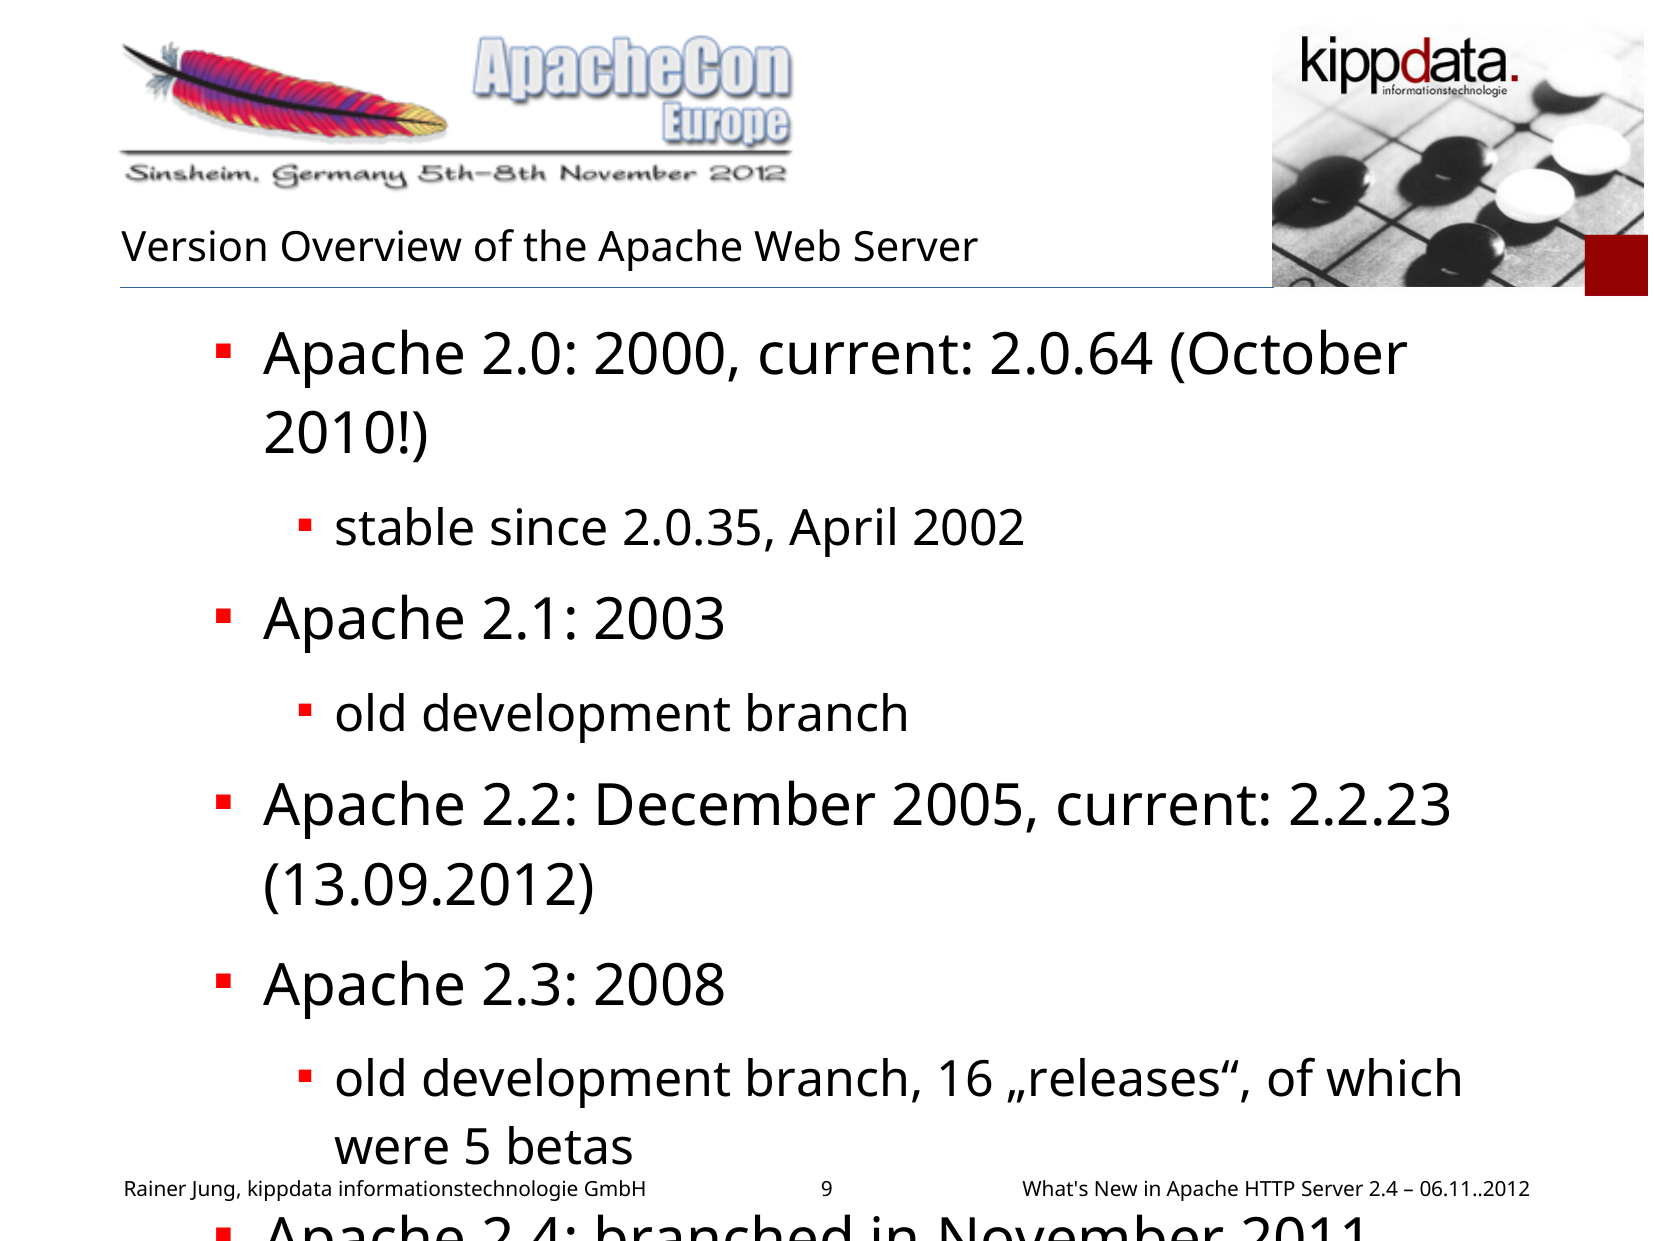

# Version Overview of the Apache Web Server
Apache 2.0: 2000, current: 2.0.64 (October 2010!)
stable since 2.0.35, April 2002
Apache 2.1: 2003
old development branch
Apache 2.2: December 2005, current: 2.2.23 (13.09.2012)
Apache 2.3: 2008
old development branch, 16 „releases“, of which were 5 betas
Apache 2.4: branched in November 2011
2.4.0 not released, 2.4.1 first GA Release February 2012
current 2.4.3 (21.08.2012), probably 2.4.4 before end of 2012